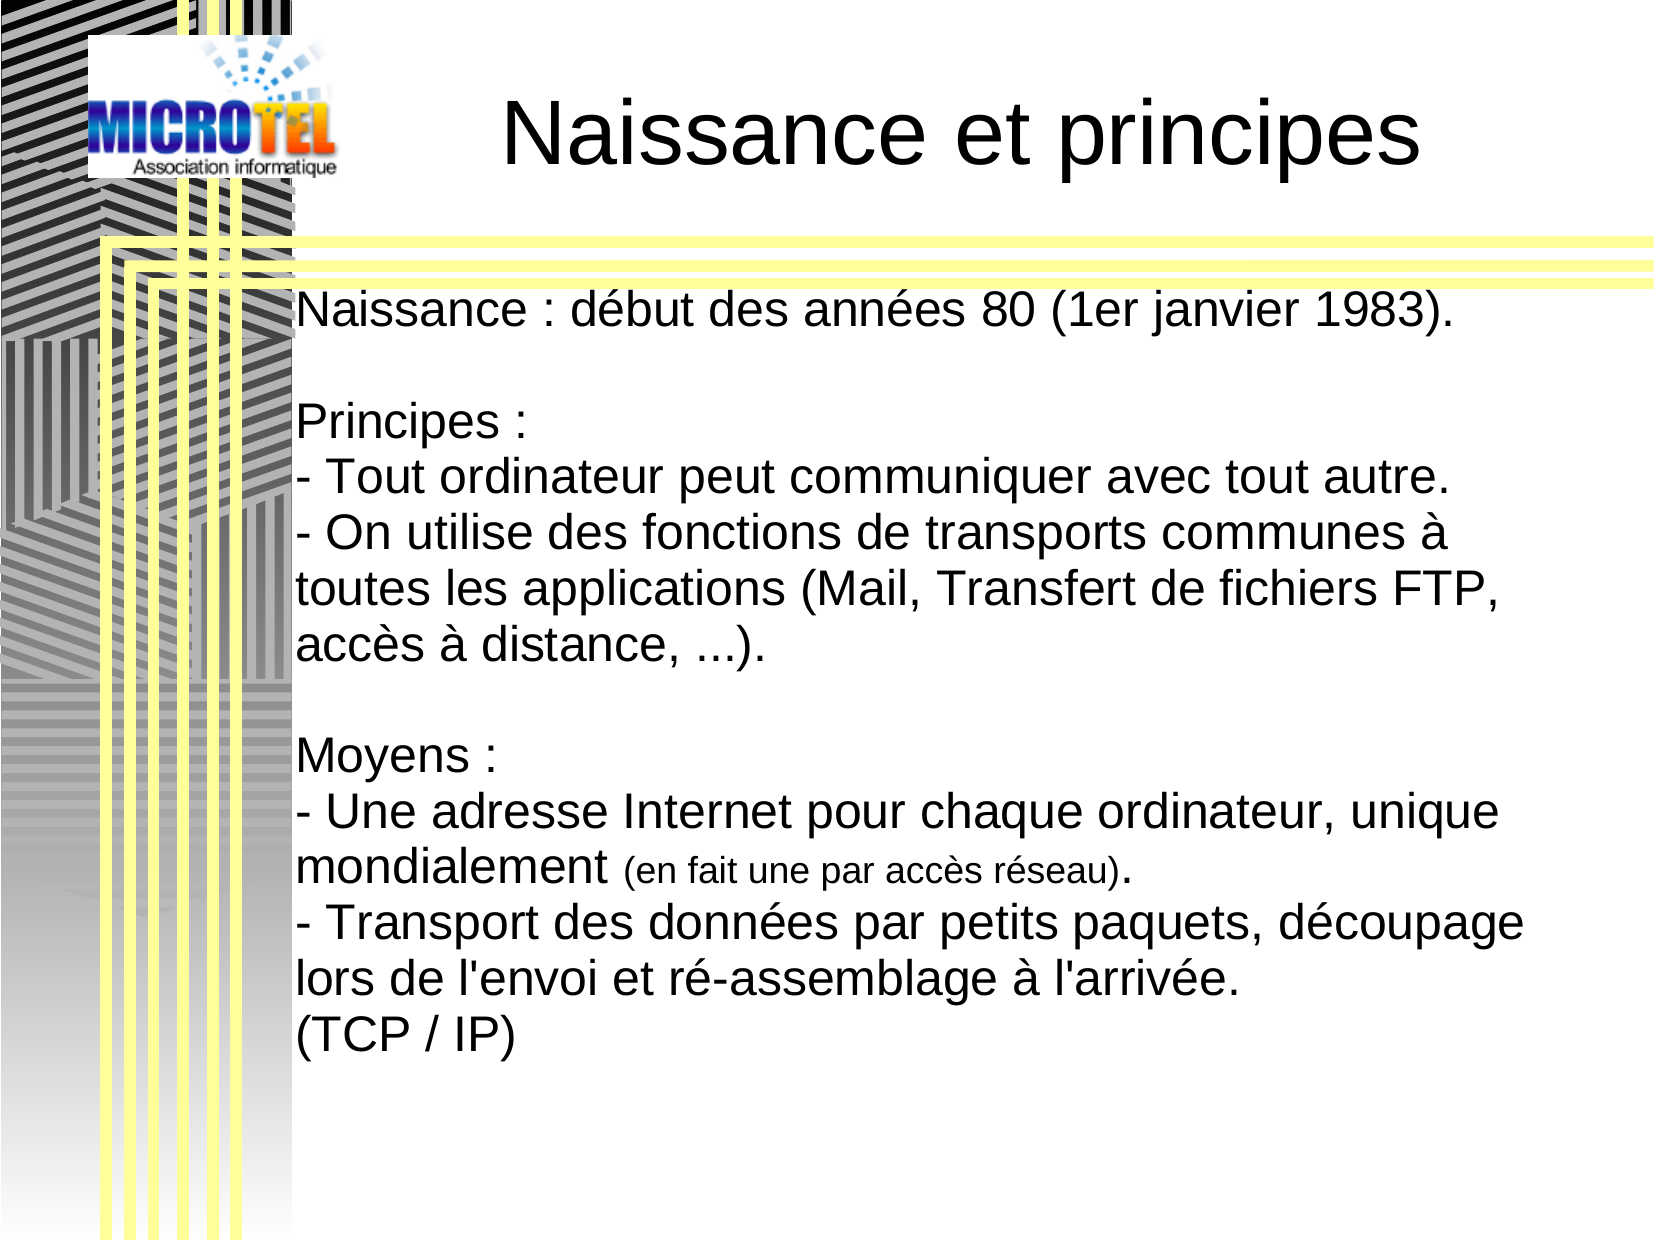

# Naissance et principes
Naissance : début des années 80 (1er janvier 1983).
Principes :
- Tout ordinateur peut communiquer avec tout autre.
- On utilise des fonctions de transports communes à toutes les applications (Mail, Transfert de fichiers FTP, accès à distance, ...).
Moyens :
- Une adresse Internet pour chaque ordinateur, unique mondialement (en fait une par accès réseau).
- Transport des données par petits paquets, découpage lors de l'envoi et ré-assemblage à l'arrivée.
(TCP / IP)